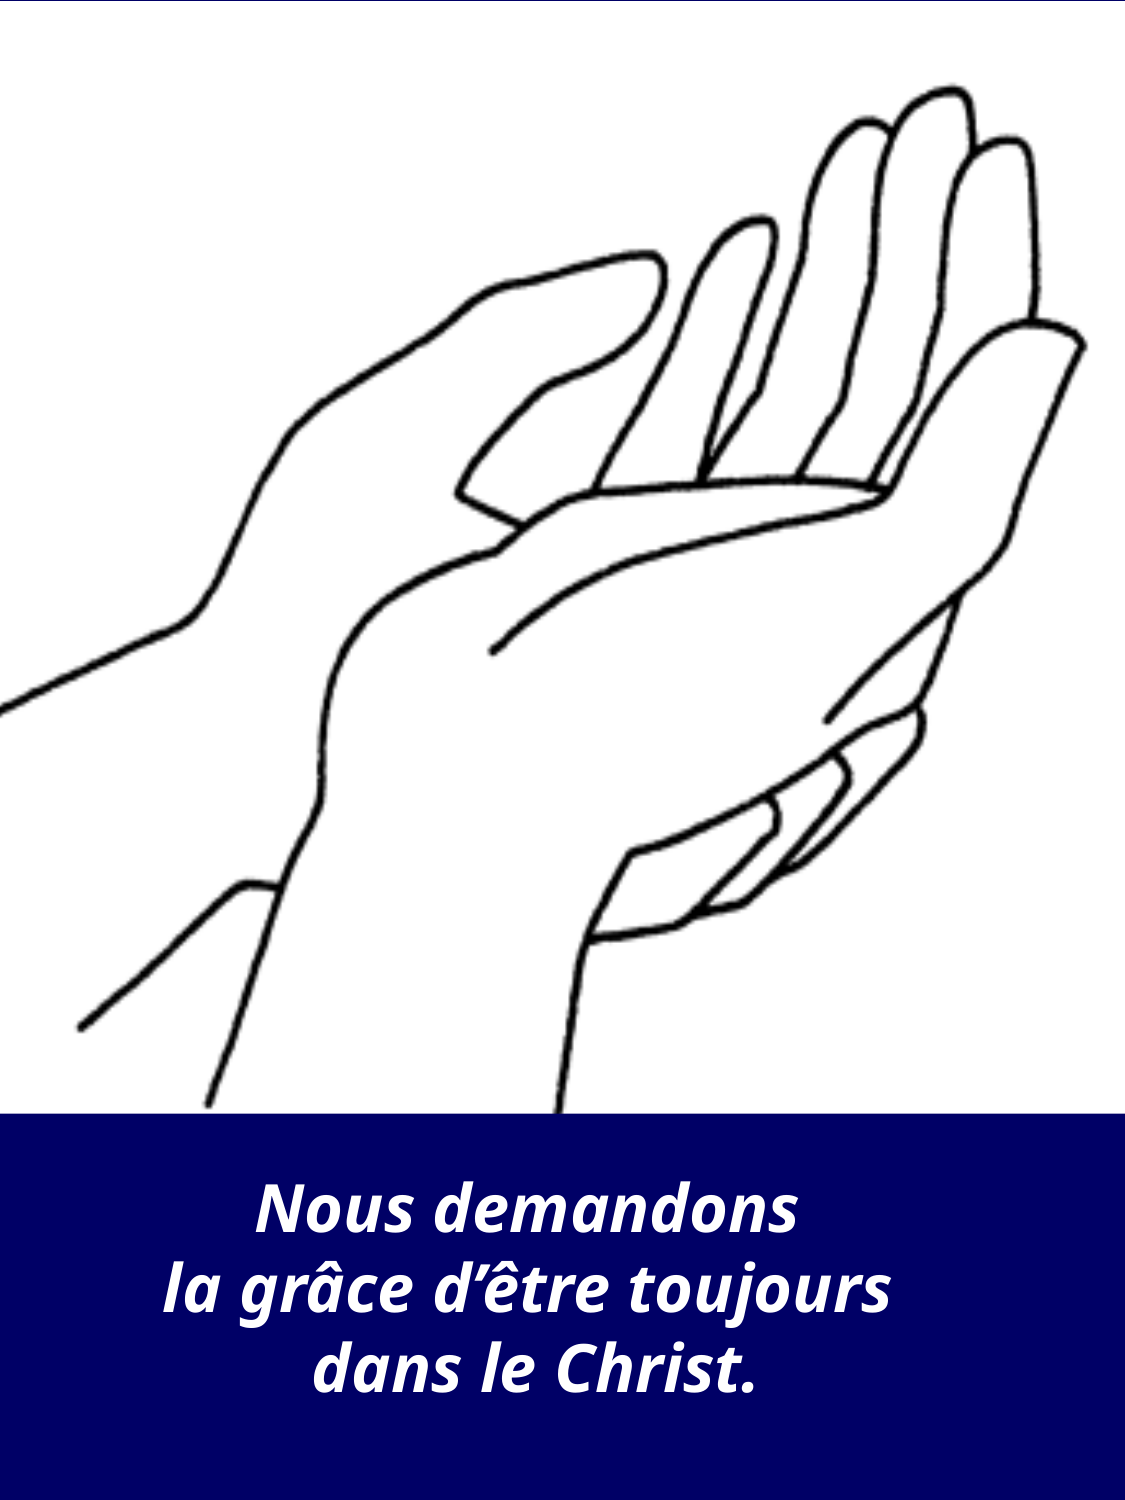

Nous demandons
la grâce d’être toujours
dans le Christ.